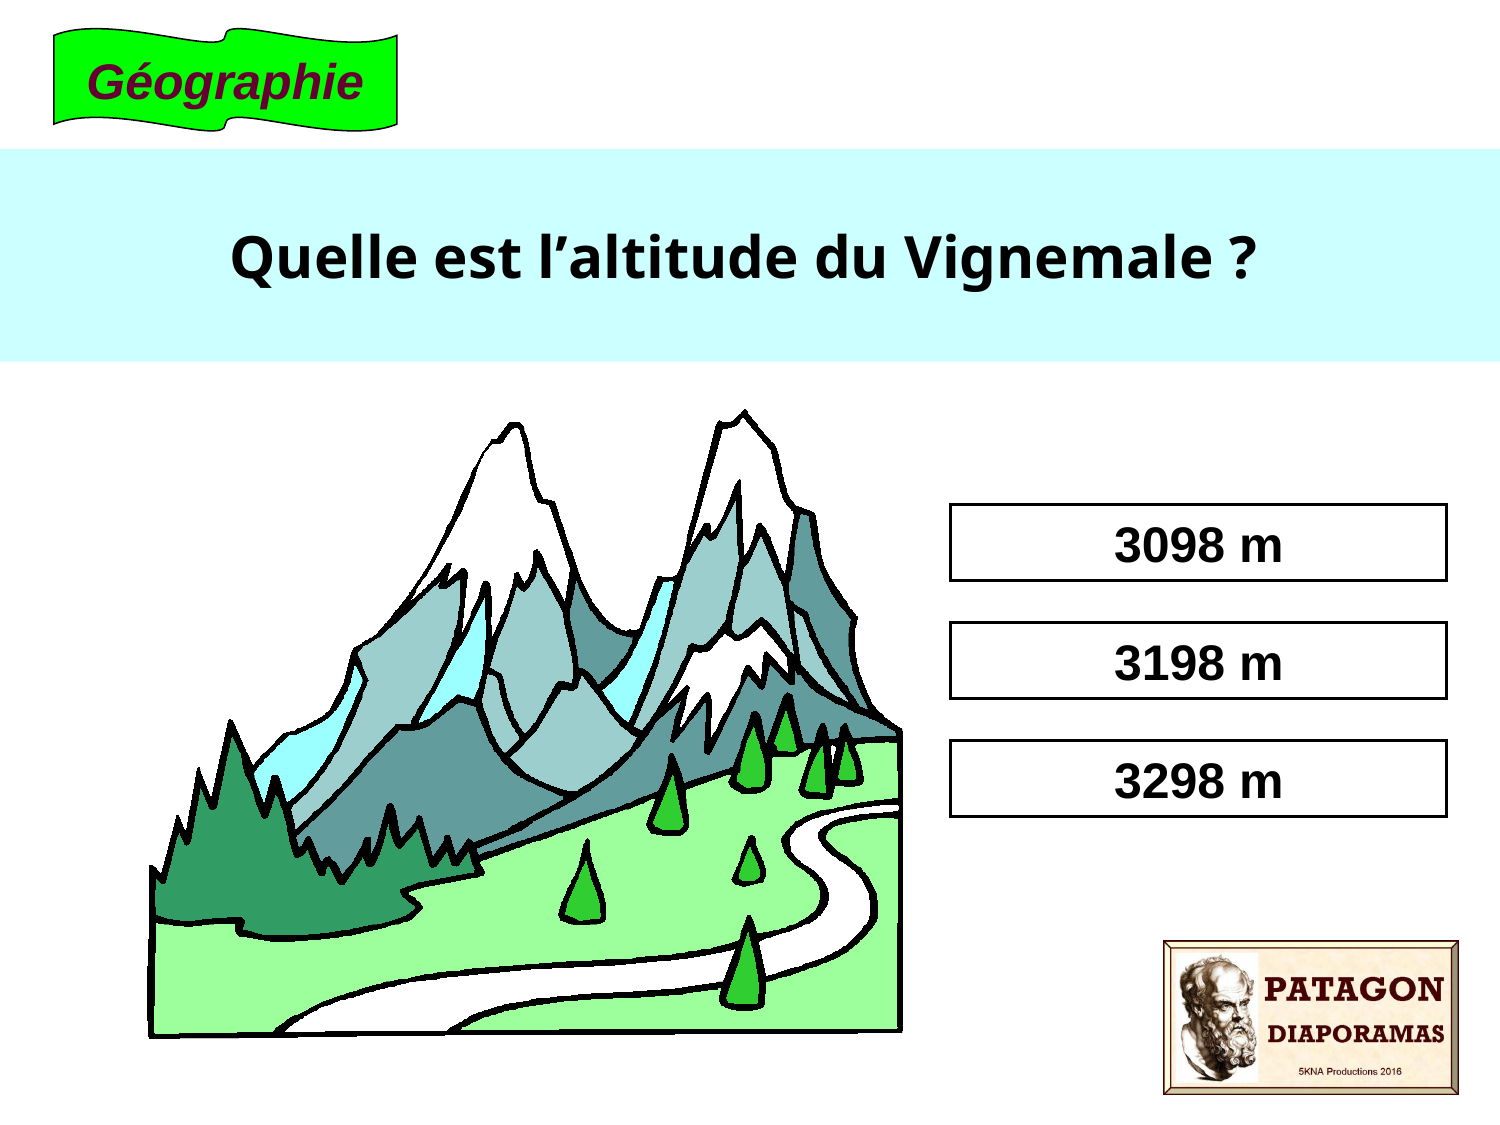

Géographie
Quelle est l’altitude du Vignemale ?
3098 m
3198 m
3298 m